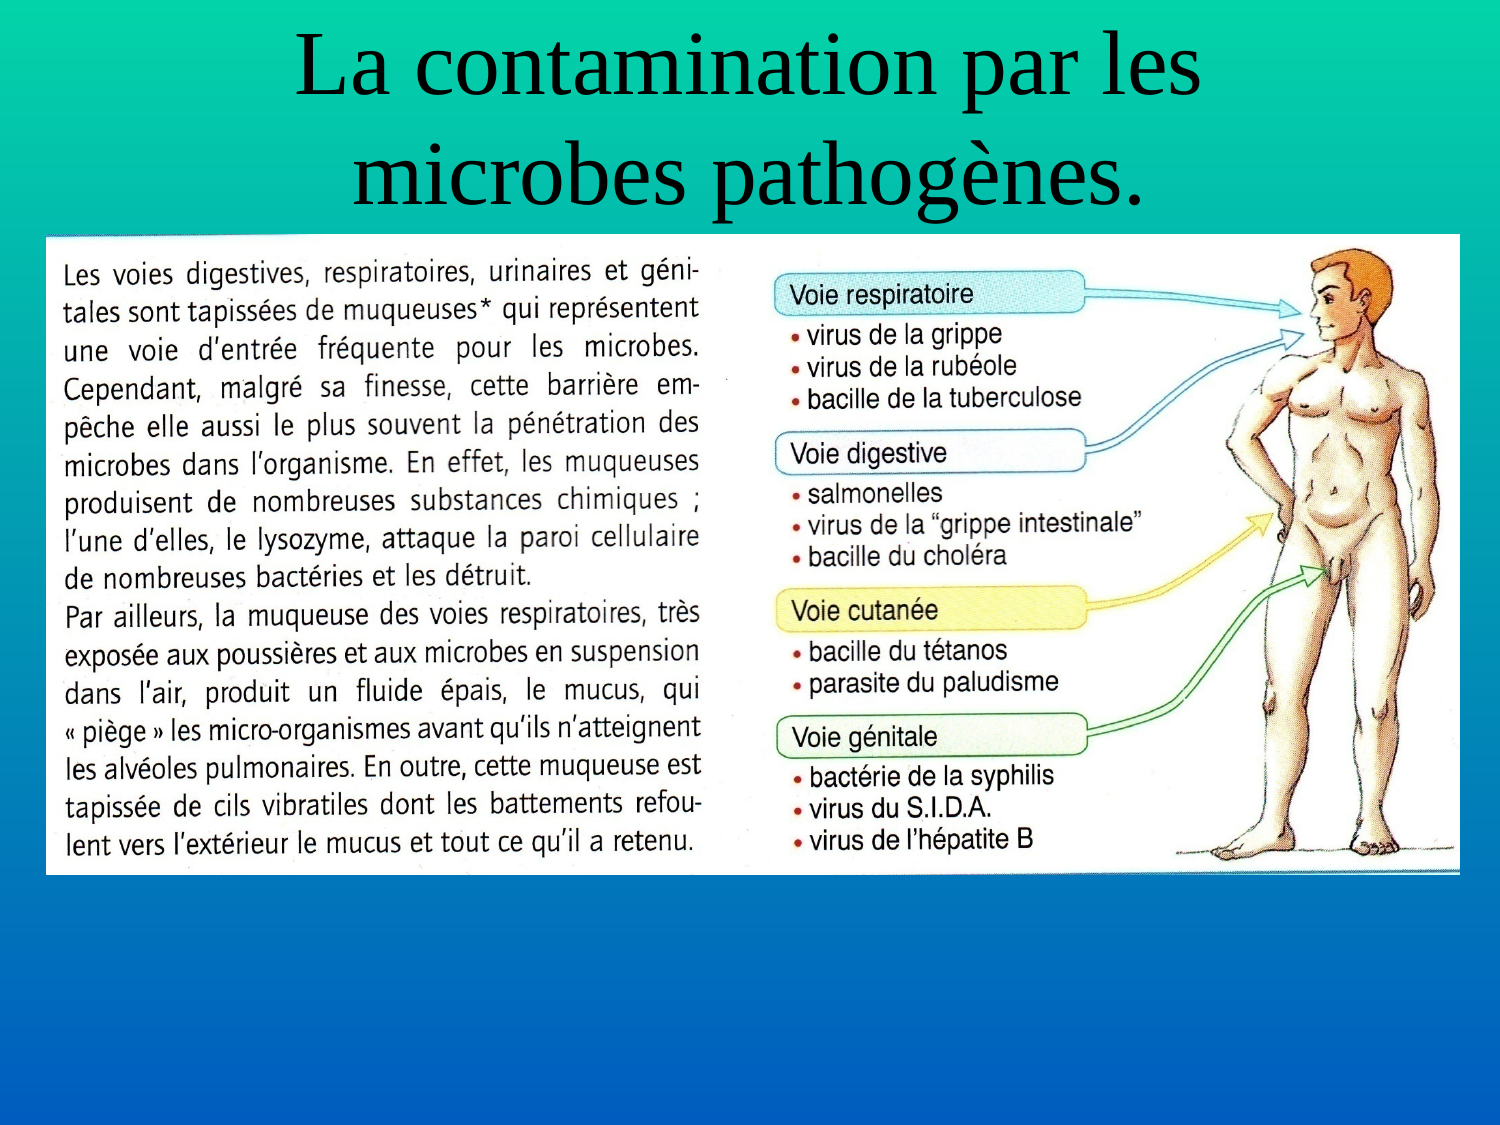

# La contamination par les microbes pathogènes.